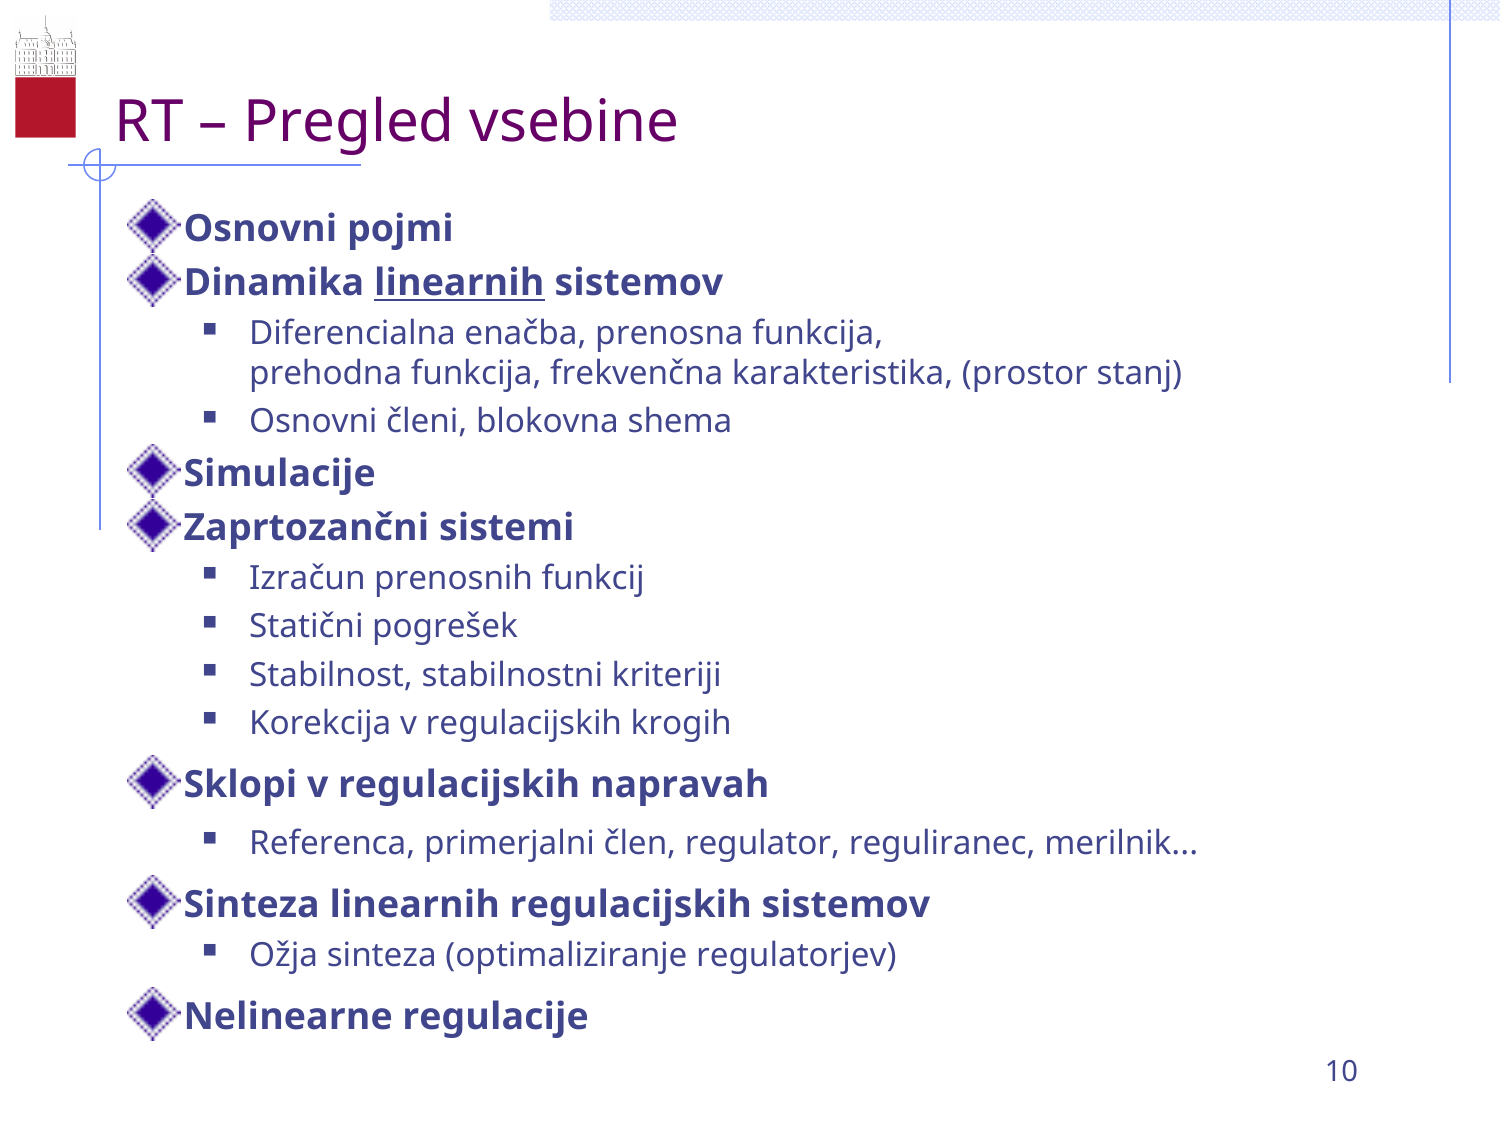

RT – Pregled vsebine
# Osnovni pojmi
Dinamika linearnih sistemov
Diferencialna enačba, prenosna funkcija,
prehodna funkcija, frekvenčna karakteristika, (prostor stanj)
Osnovni členi, blokovna shema
Simulacije
Zaprtozančni sistemi
Izračun prenosnih funkcij
Statični pogrešek
Stabilnost, stabilnostni kriteriji
Korekcija v regulacijskih krogih
Sklopi v regulacijskih napravah
Referenca, primerjalni člen, regulator, reguliranec, merilnik...
Sinteza linearnih regulacijskih sistemov
Ožja sinteza (optimaliziranje regulatorjev)
Nelinearne regulacije